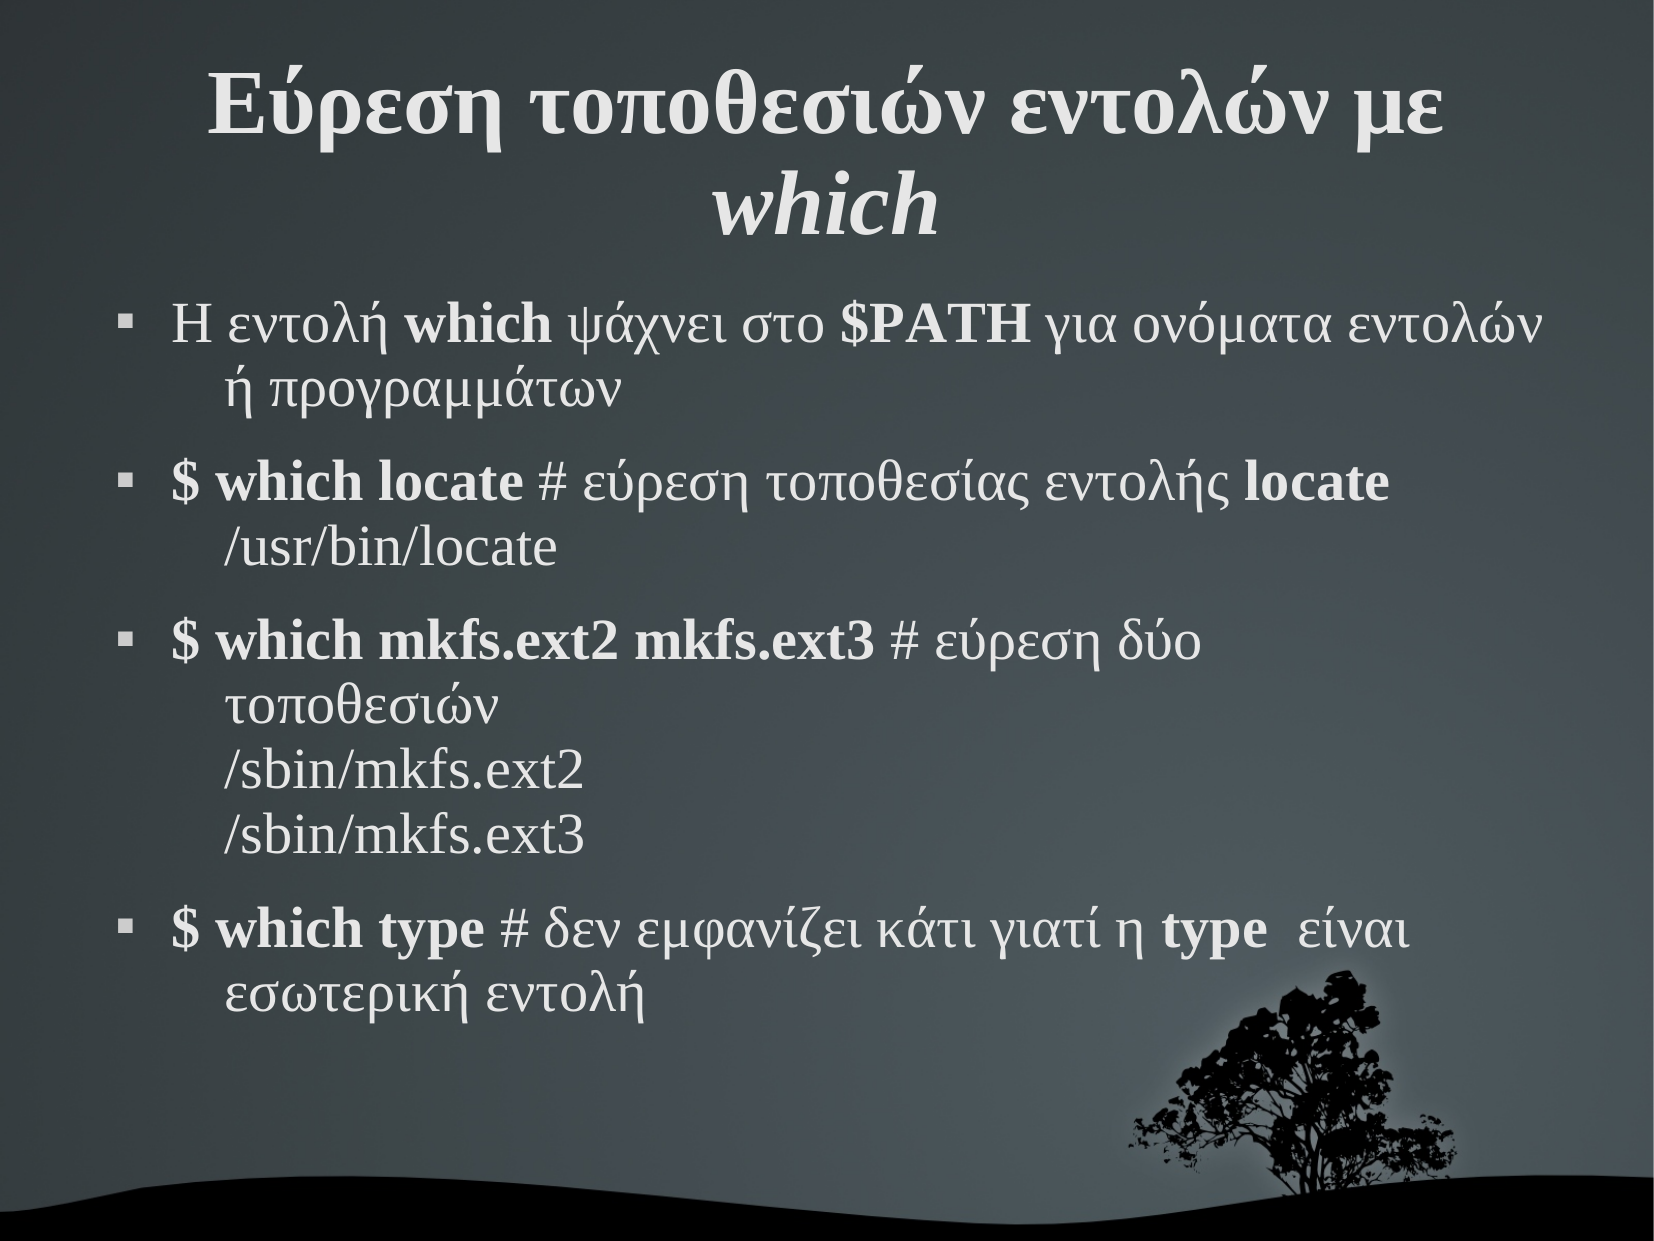

# Εύρεση τοποθεσιών εντολών με which
H εντολή which ψάχνει στο $PATH για ονόματα εντολών ή προγραμμάτων
$ which locate # εύρεση τοποθεσίας εντολής locate
/usr/bin/locate
$ which mkfs.ext2 mkfs.ext3 # εύρεση δύο 				τοποθεσιών
/sbin/mkfs.ext2
/sbin/mkfs.ext3
$ which type # δεν εμφανίζει κάτι γιατί η type είναι εσωτερική εντολή